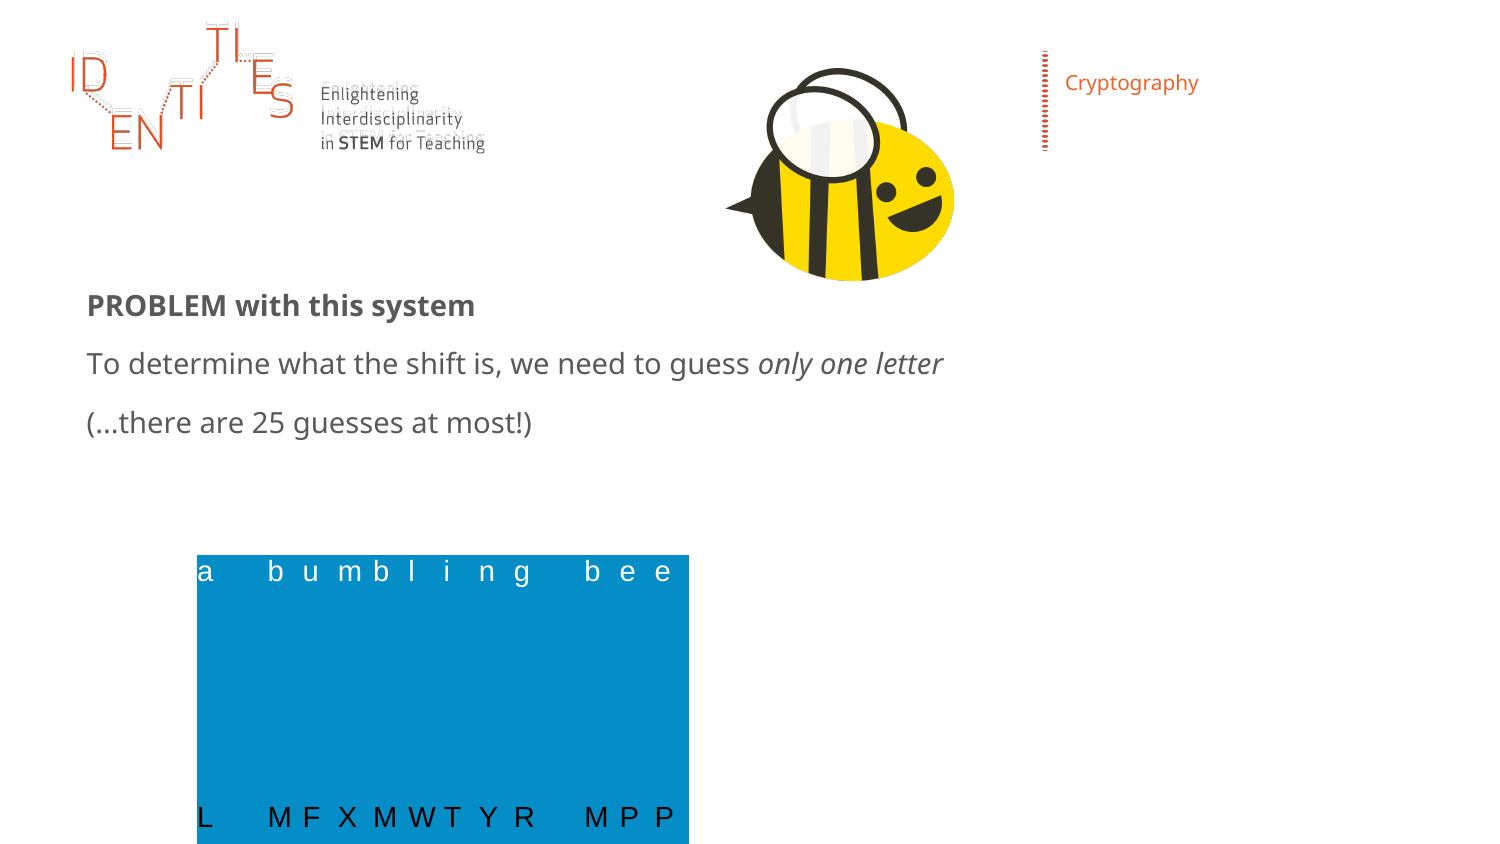

Cryptography
PROBLEM with this system
To determine what the shift is, we need to guess only one letter
(...there are 25 guesses at most!)
| a | | b | u | m | b | l | i | n | g | | b | e | e |
| --- | --- | --- | --- | --- | --- | --- | --- | --- | --- | --- | --- | --- | --- |
| L | | M | F | X | M | W | T | Y | R | | M | P | P |